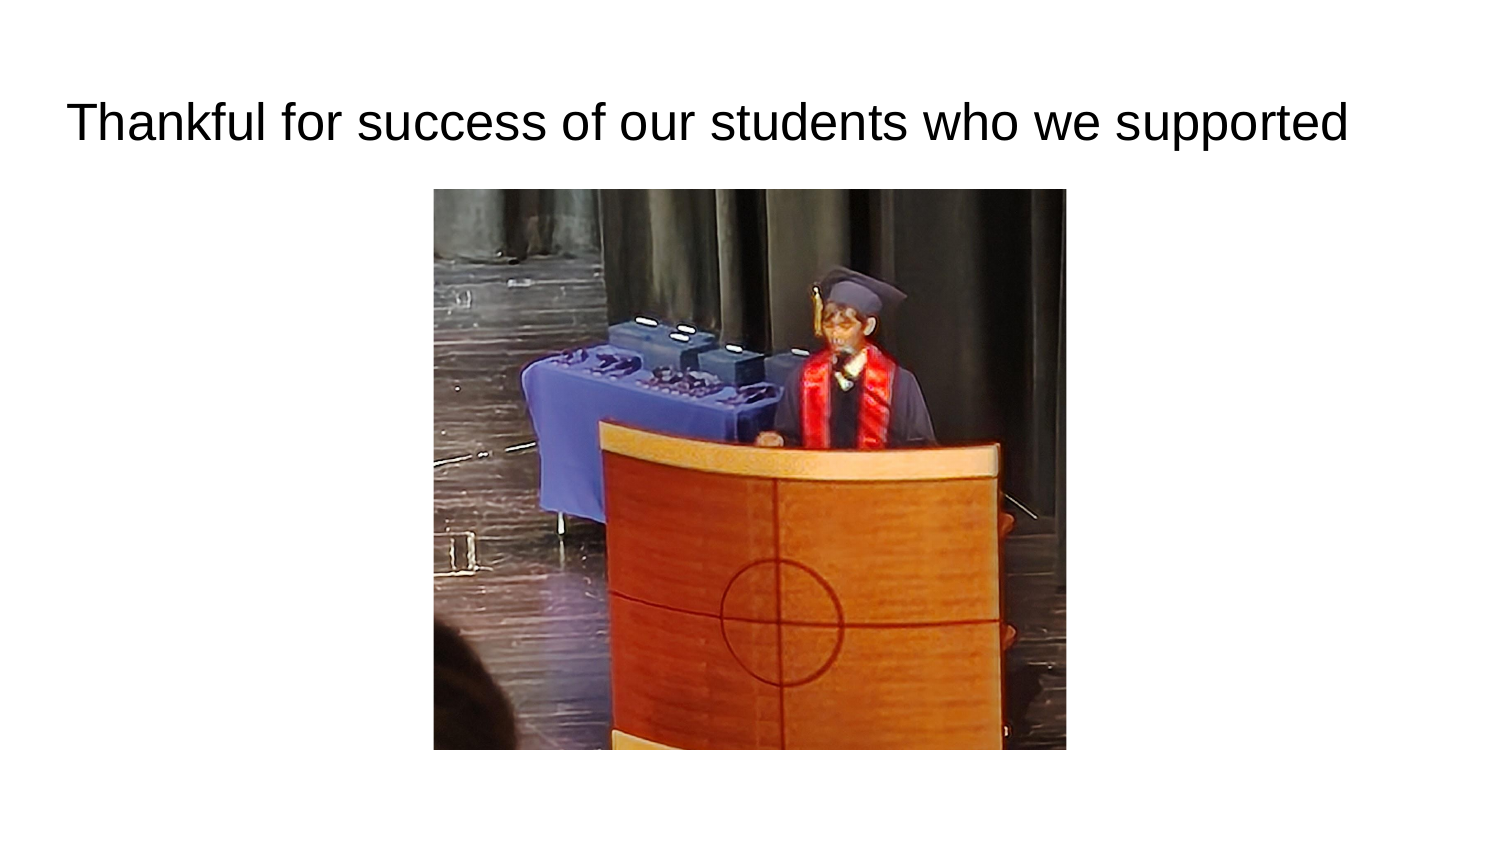

# Thankful for success of our students who we supported